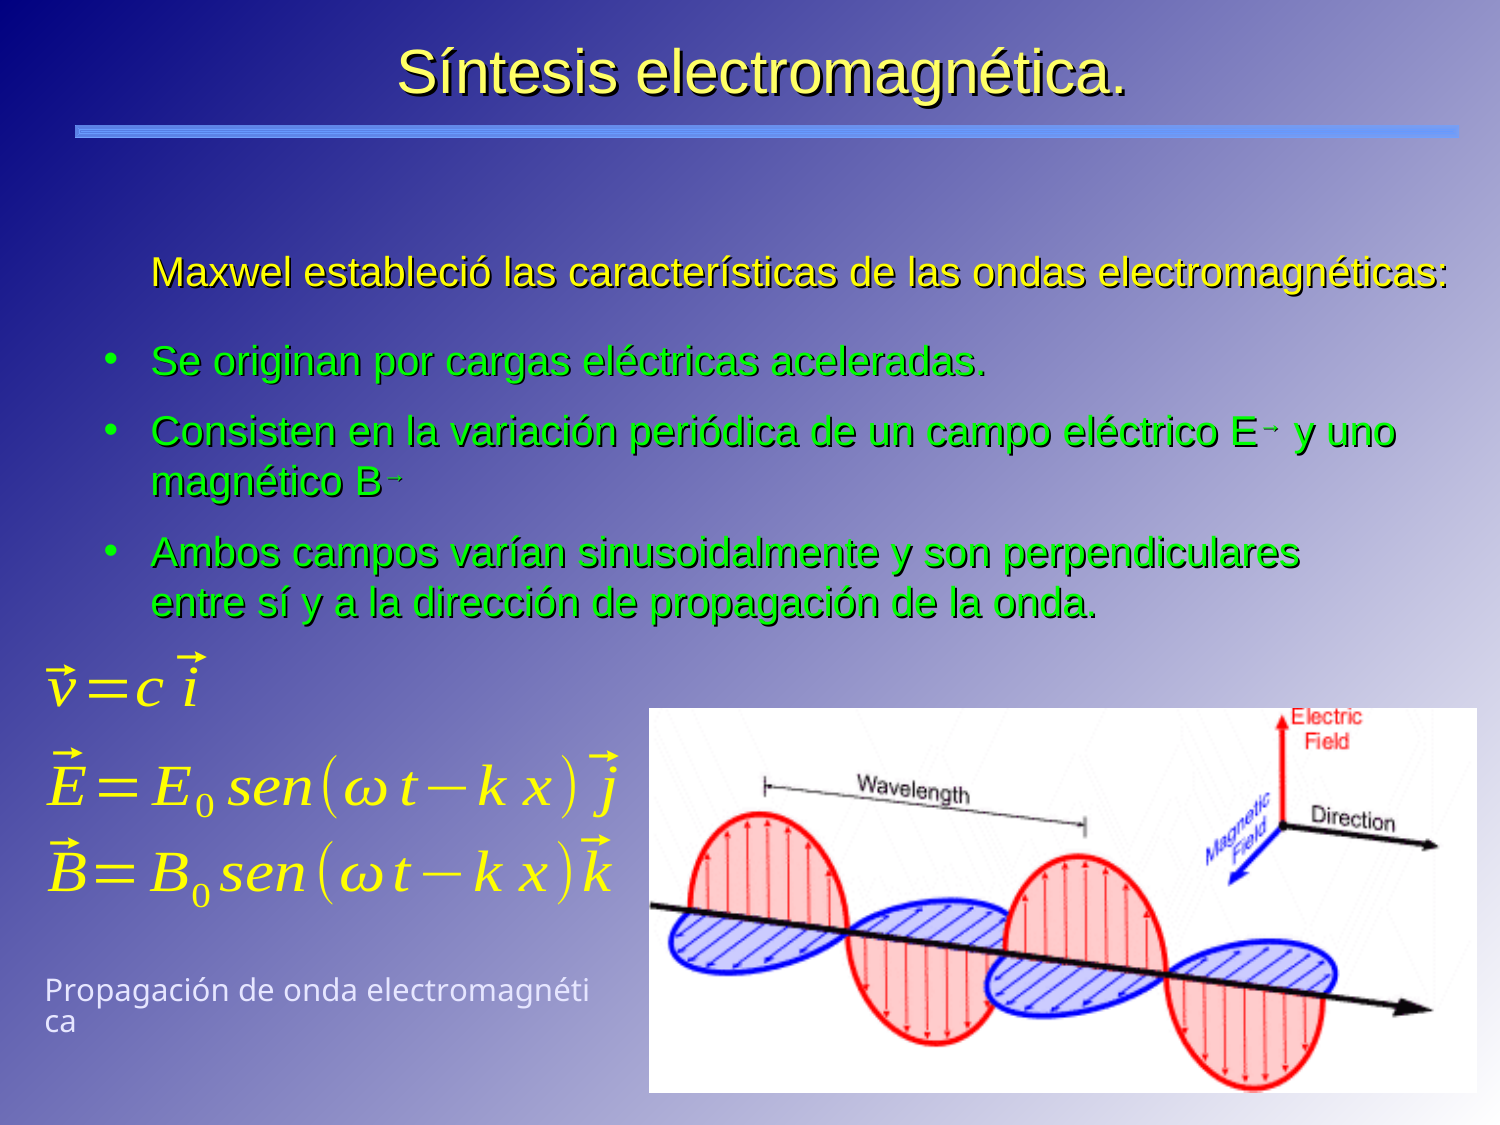

Síntesis electromagnética.
Maxwel estableció las características de las ondas electromagnéticas:
Se originan por cargas eléctricas aceleradas.
Consisten en la variación periódica de un campo eléctrico E→ y uno magnético B→
Ambos campos varían sinusoidalmente y son perpendiculares entre sí y a la dirección de propagación de la onda.
Propagación de onda electromagnética